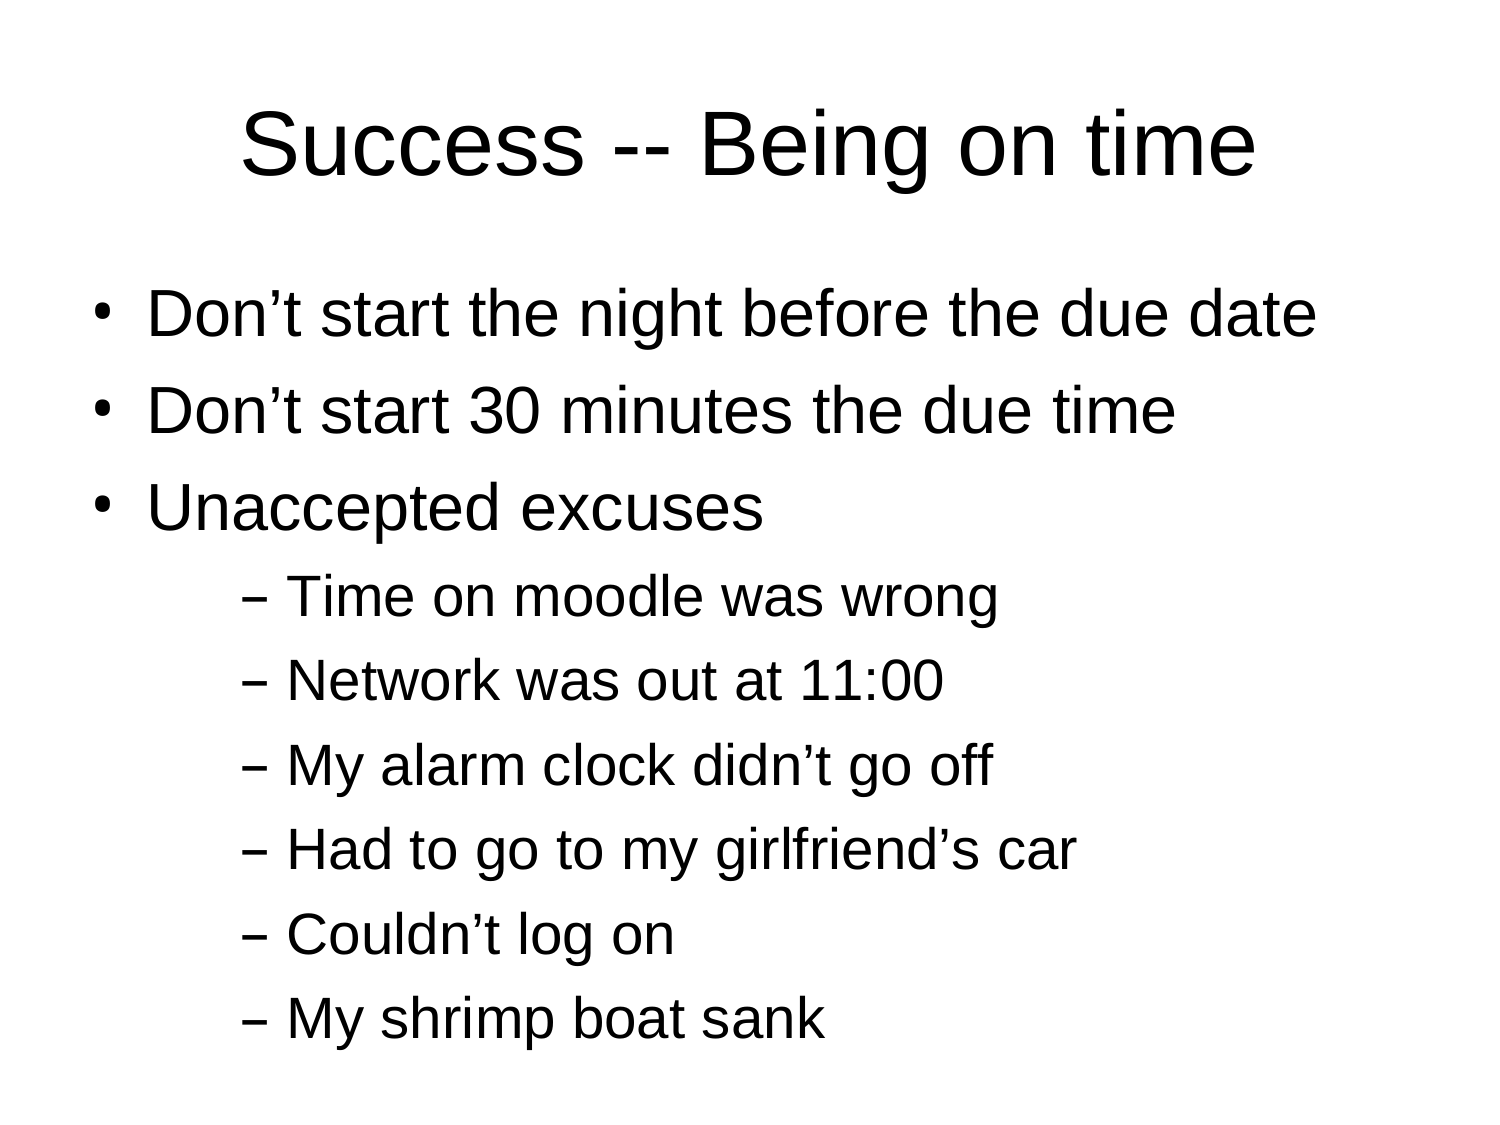

# Success -- Being on time
Don’t start the night before the due date
Don’t start 30 minutes the due time
Unaccepted excuses
Time on moodle was wrong
Network was out at 11:00
My alarm clock didn’t go off
Had to go to my girlfriend’s car
Couldn’t log on
My shrimp boat sank